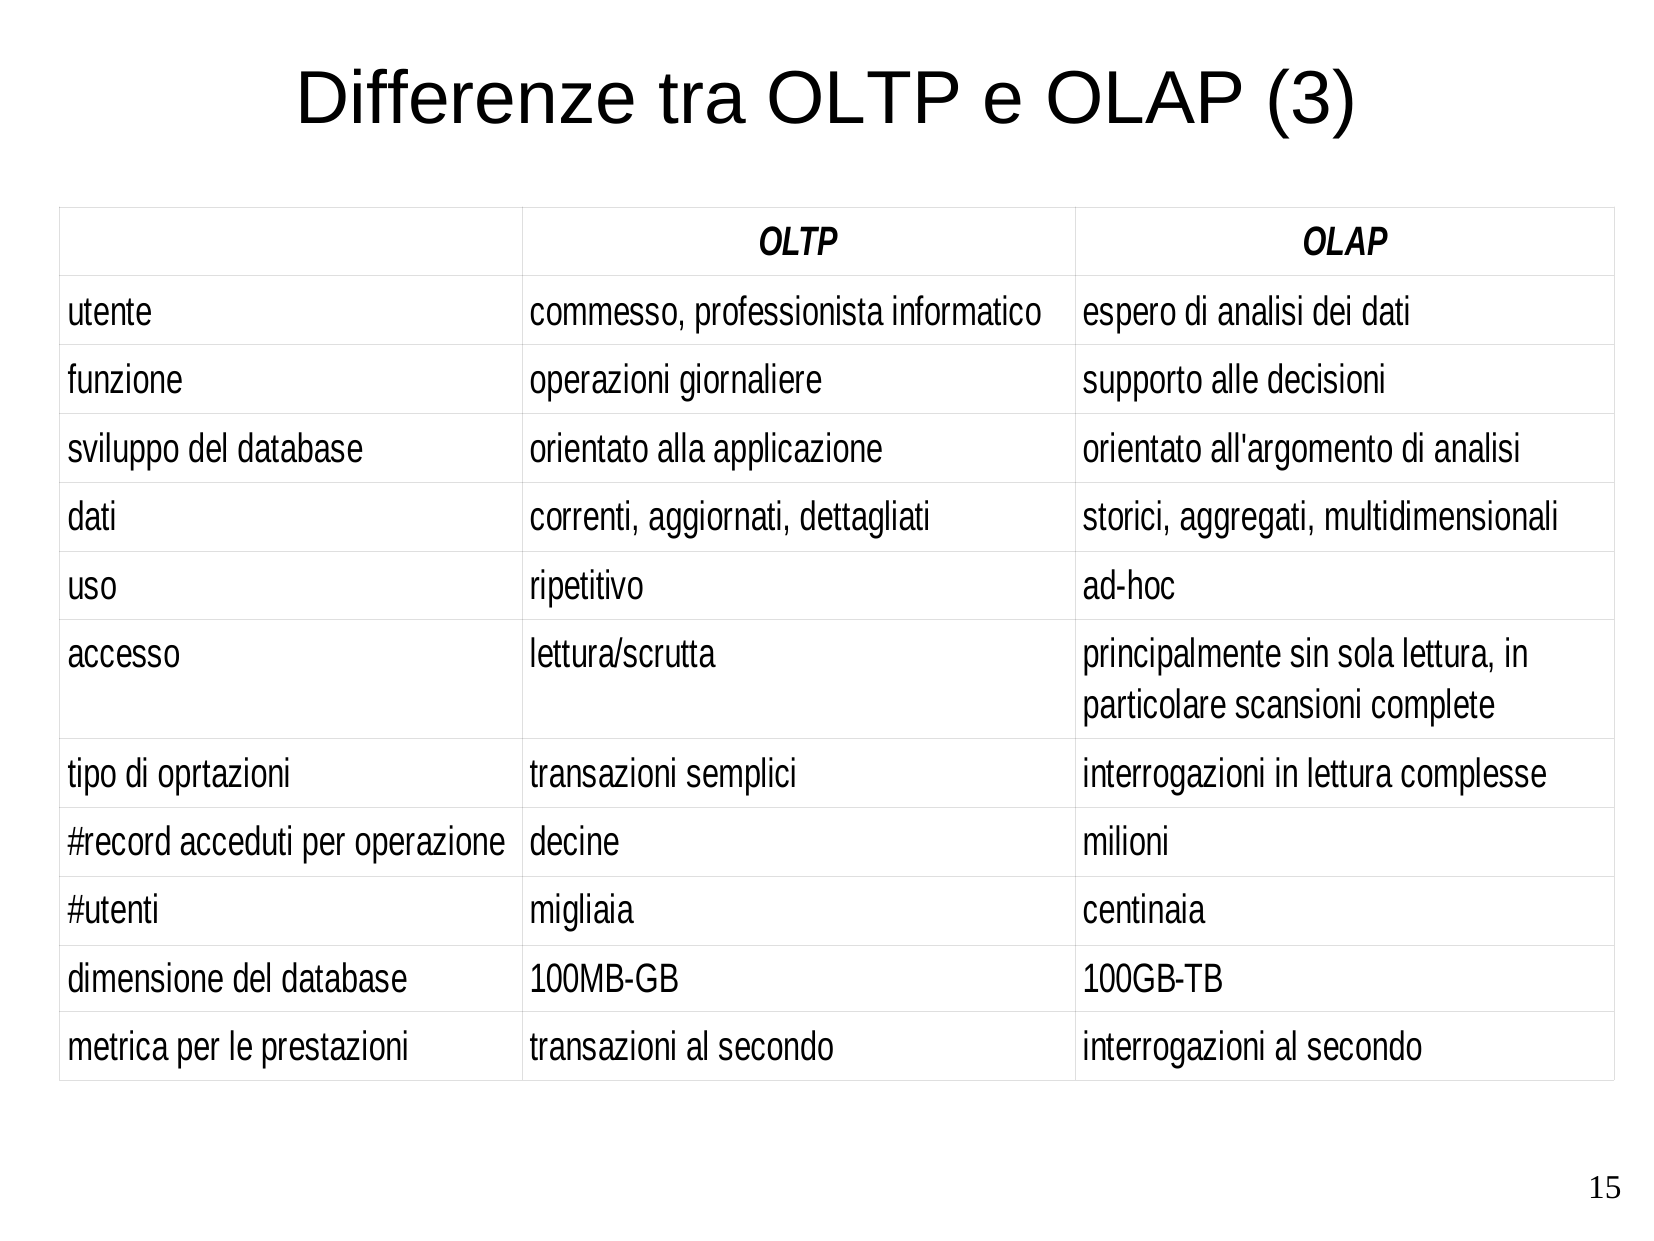

# Differenze tra OLTP e OLAP (3)